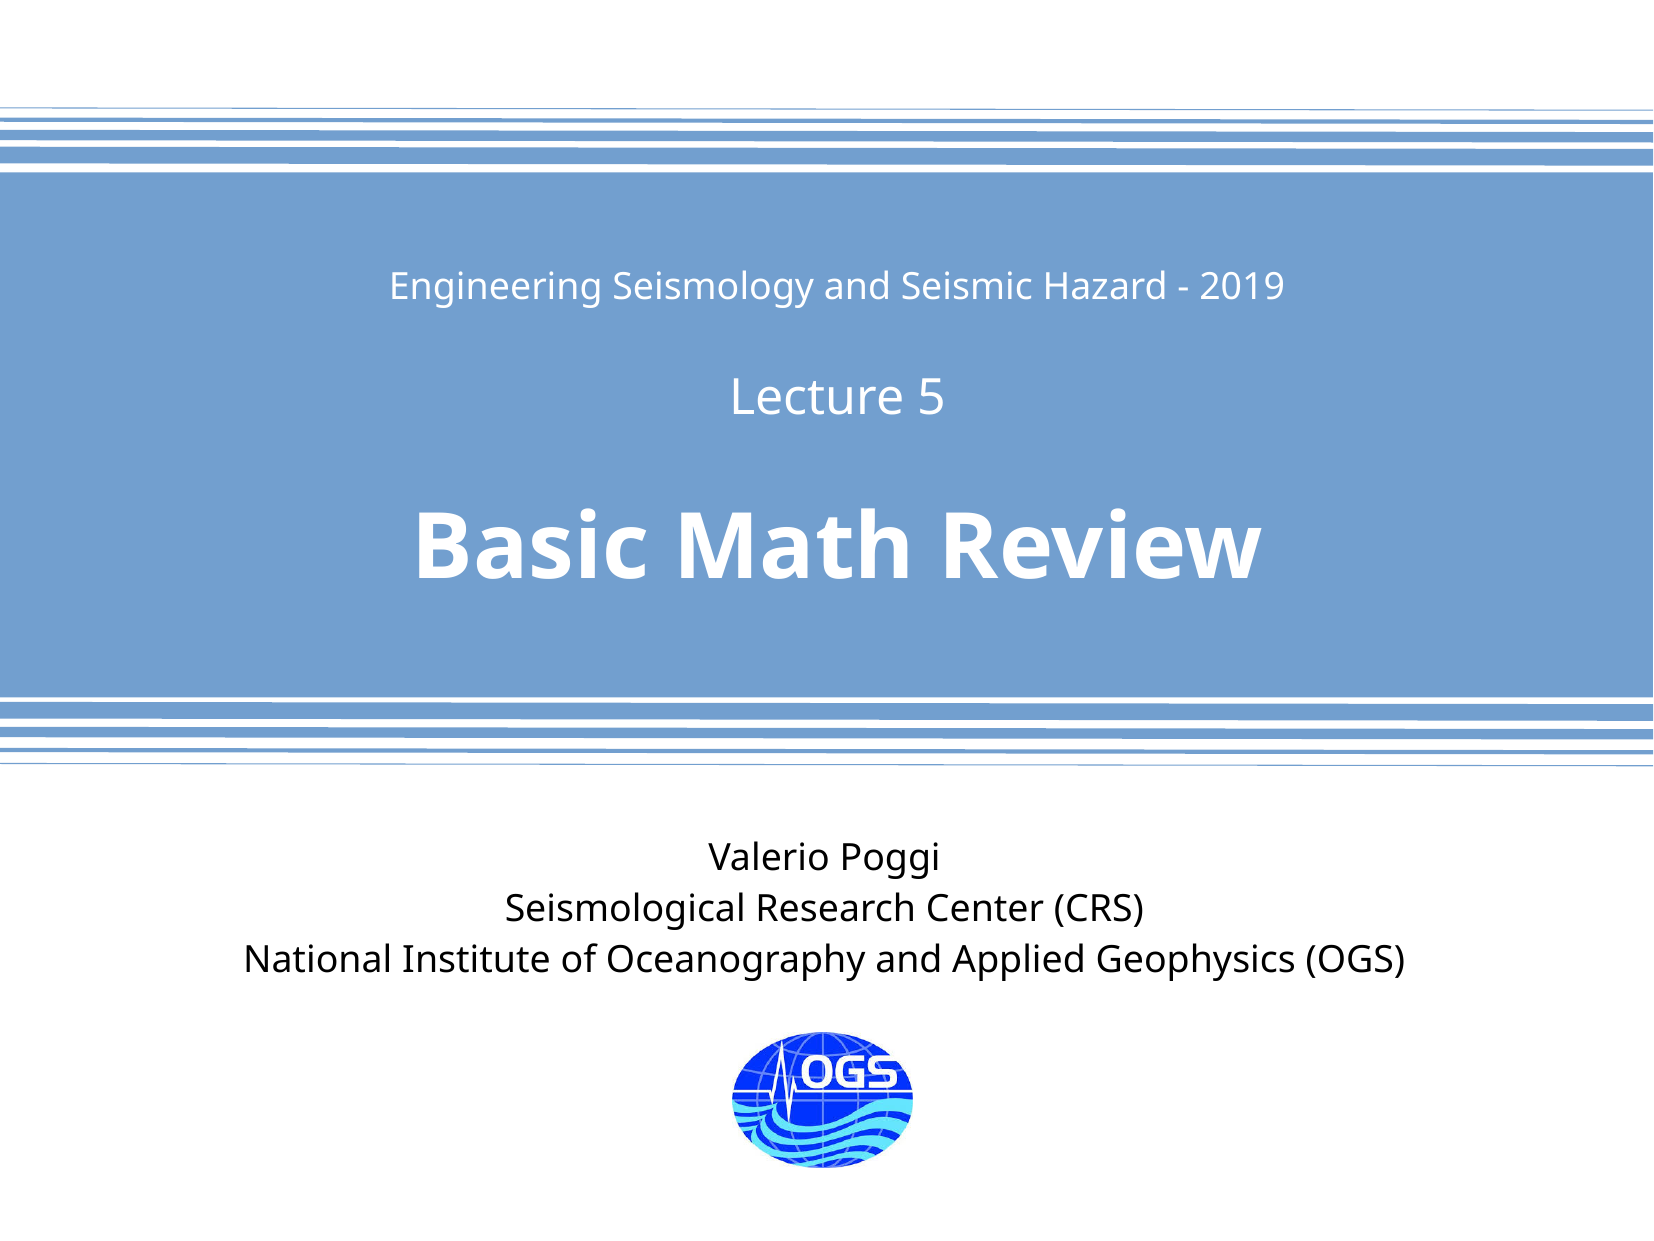

Engineering Seismology and Seismic Hazard - 2019
Lecture 5
Basic Math Review
Valerio Poggi
Seismological Research Center (CRS)
National Institute of Oceanography and Applied Geophysics (OGS)